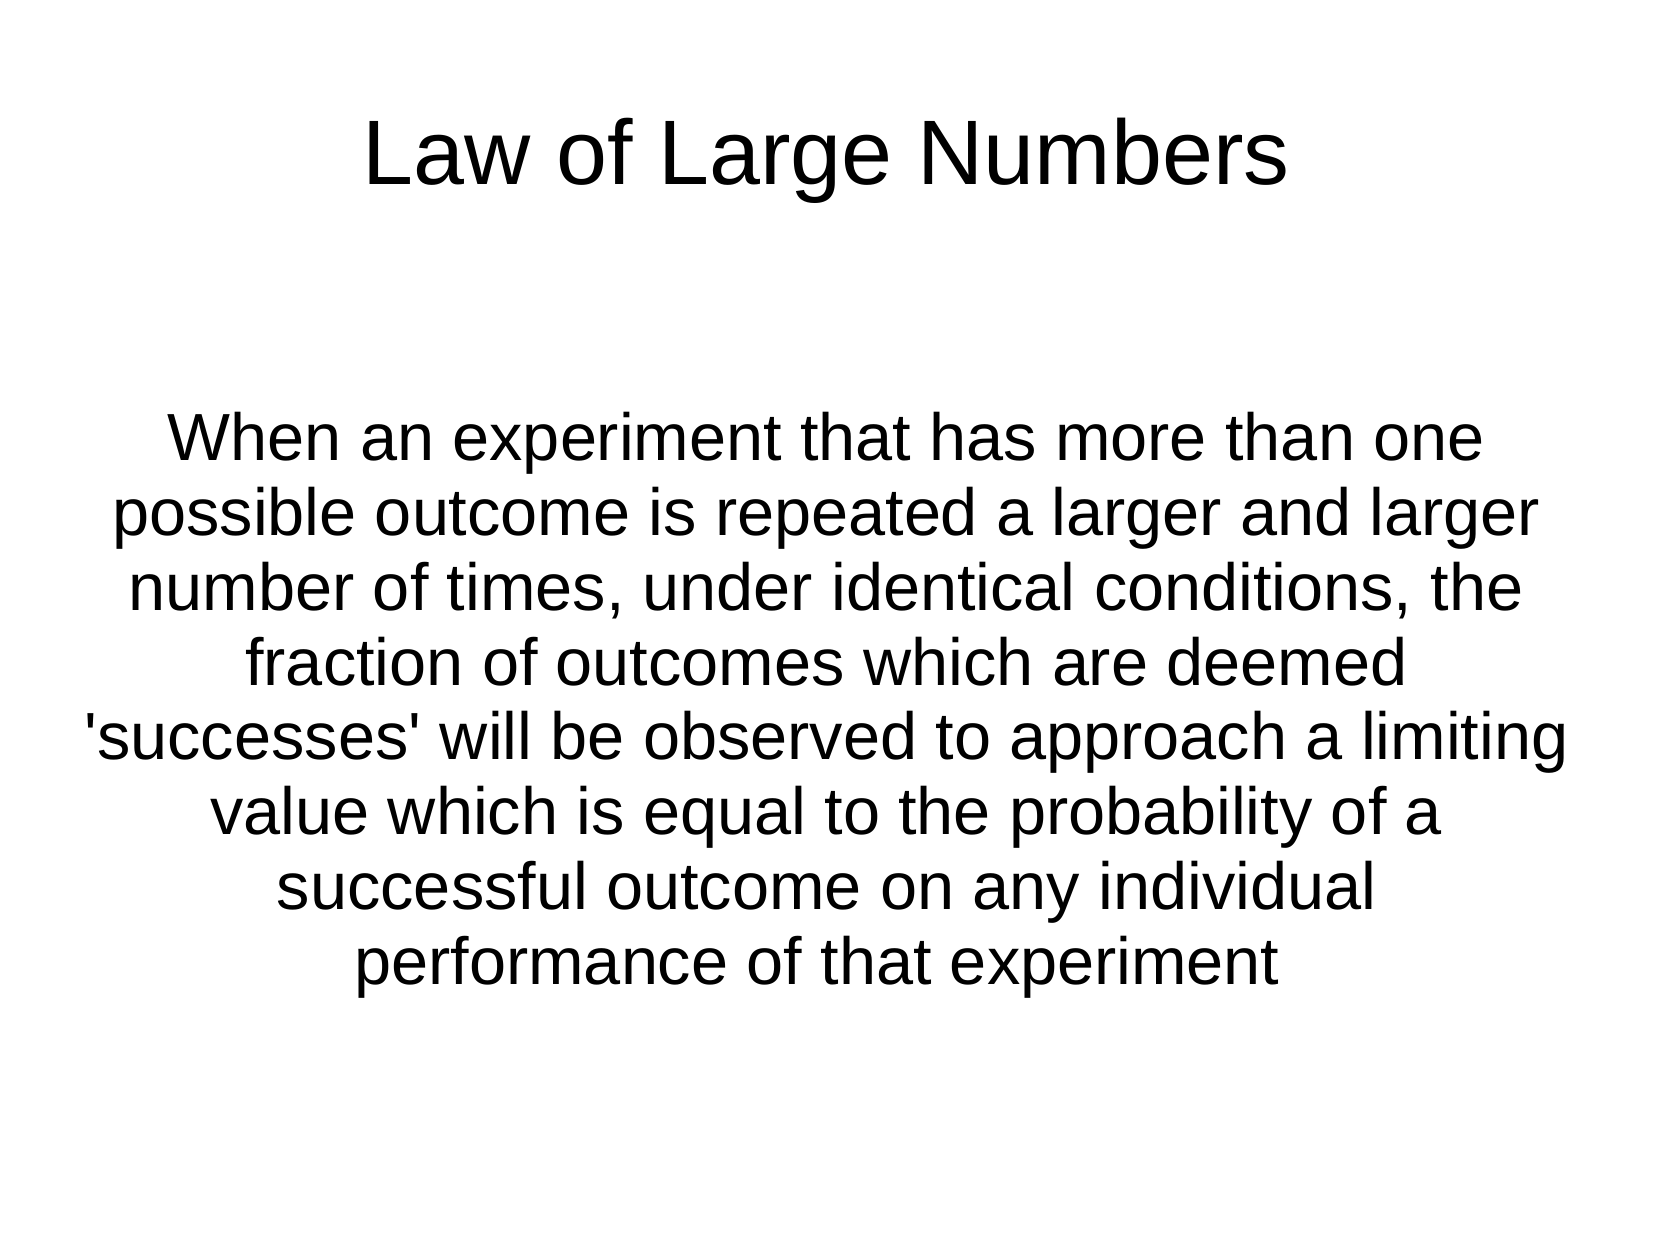

Law of Large Numbers
# When an experiment that has more than one possible outcome is repeated a larger and larger number of times, under identical conditions, the fraction of outcomes which are deemed 'successes' will be observed to approach a limiting value which is equal to the probability of a successful outcome on any individual performance of that experiment